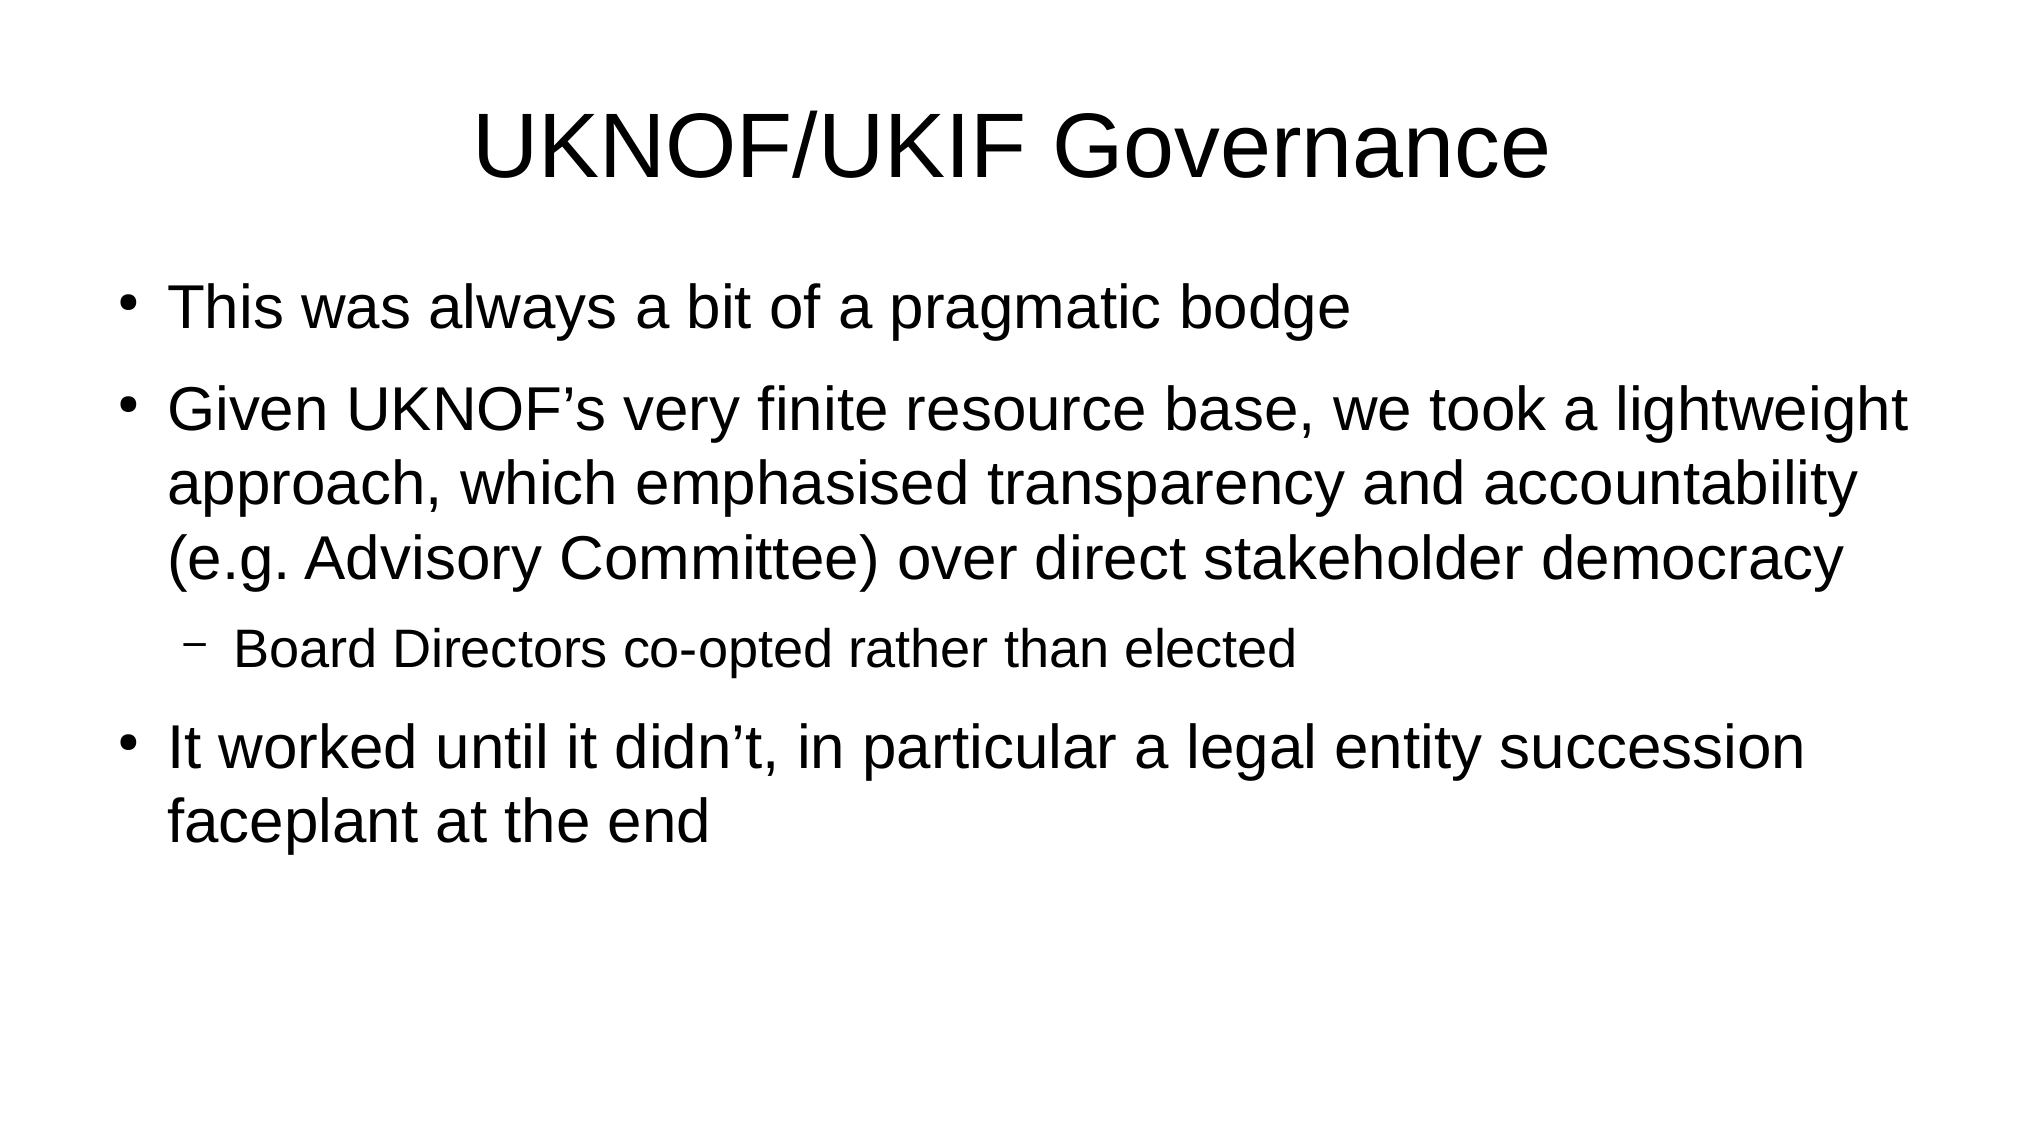

# UKNOF/UKIF Governance
This was always a bit of a pragmatic bodge
Given UKNOF’s very finite resource base, we took a lightweight approach, which emphasised transparency and accountability (e.g. Advisory Committee) over direct stakeholder democracy
Board Directors co-opted rather than elected
It worked until it didn’t, in particular a legal entity succession faceplant at the end